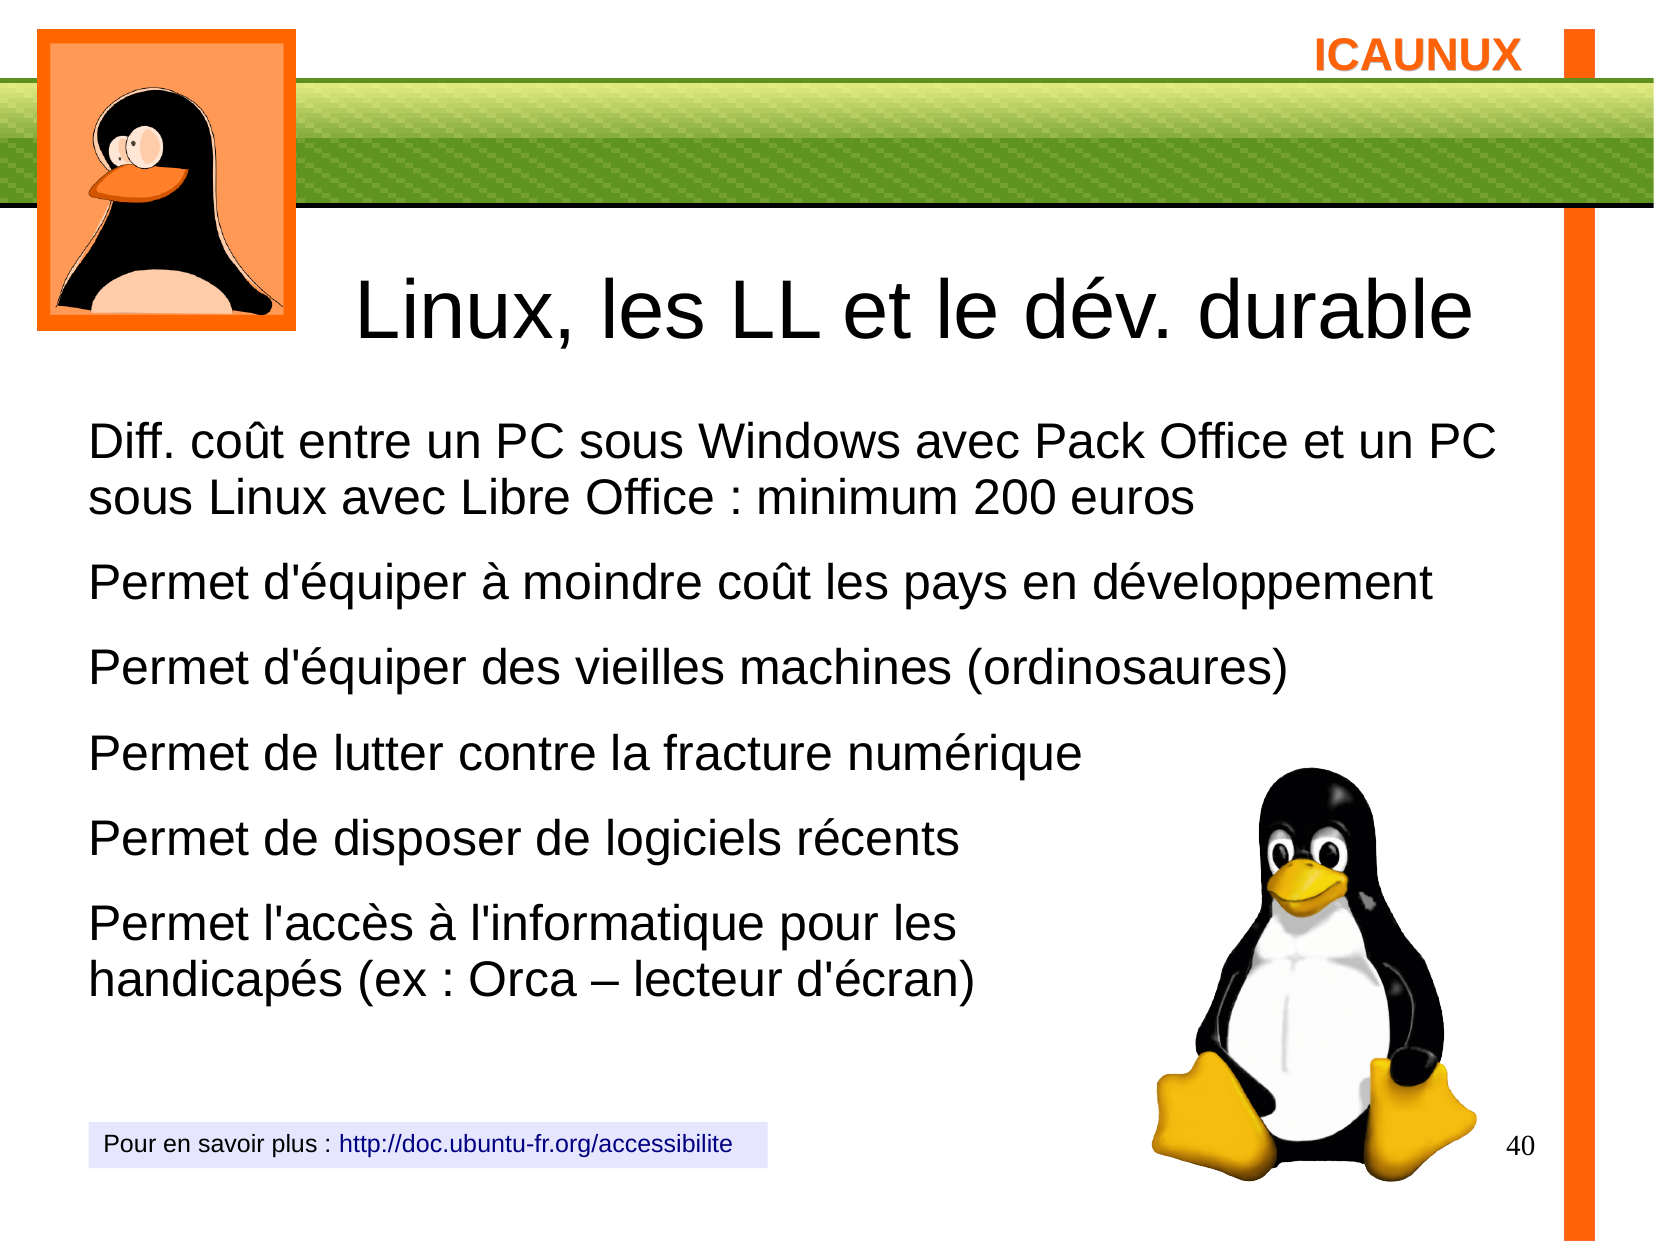

# Linux, les LL et le dév. durable
Diff. coût entre un PC sous Windows avec Pack Office et un PC sous Linux avec Libre Office : minimum 200 euros
Permet d'équiper à moindre coût les pays en développement
Permet d'équiper des vieilles machines (ordinosaures)
Permet de lutter contre la fracture numérique
Permet de disposer de logiciels récents
Permet l'accès à l'informatique pour les
handicapés (ex : Orca – lecteur d'écran)
Pour en savoir plus : http://doc.ubuntu-fr.org/accessibilite
40